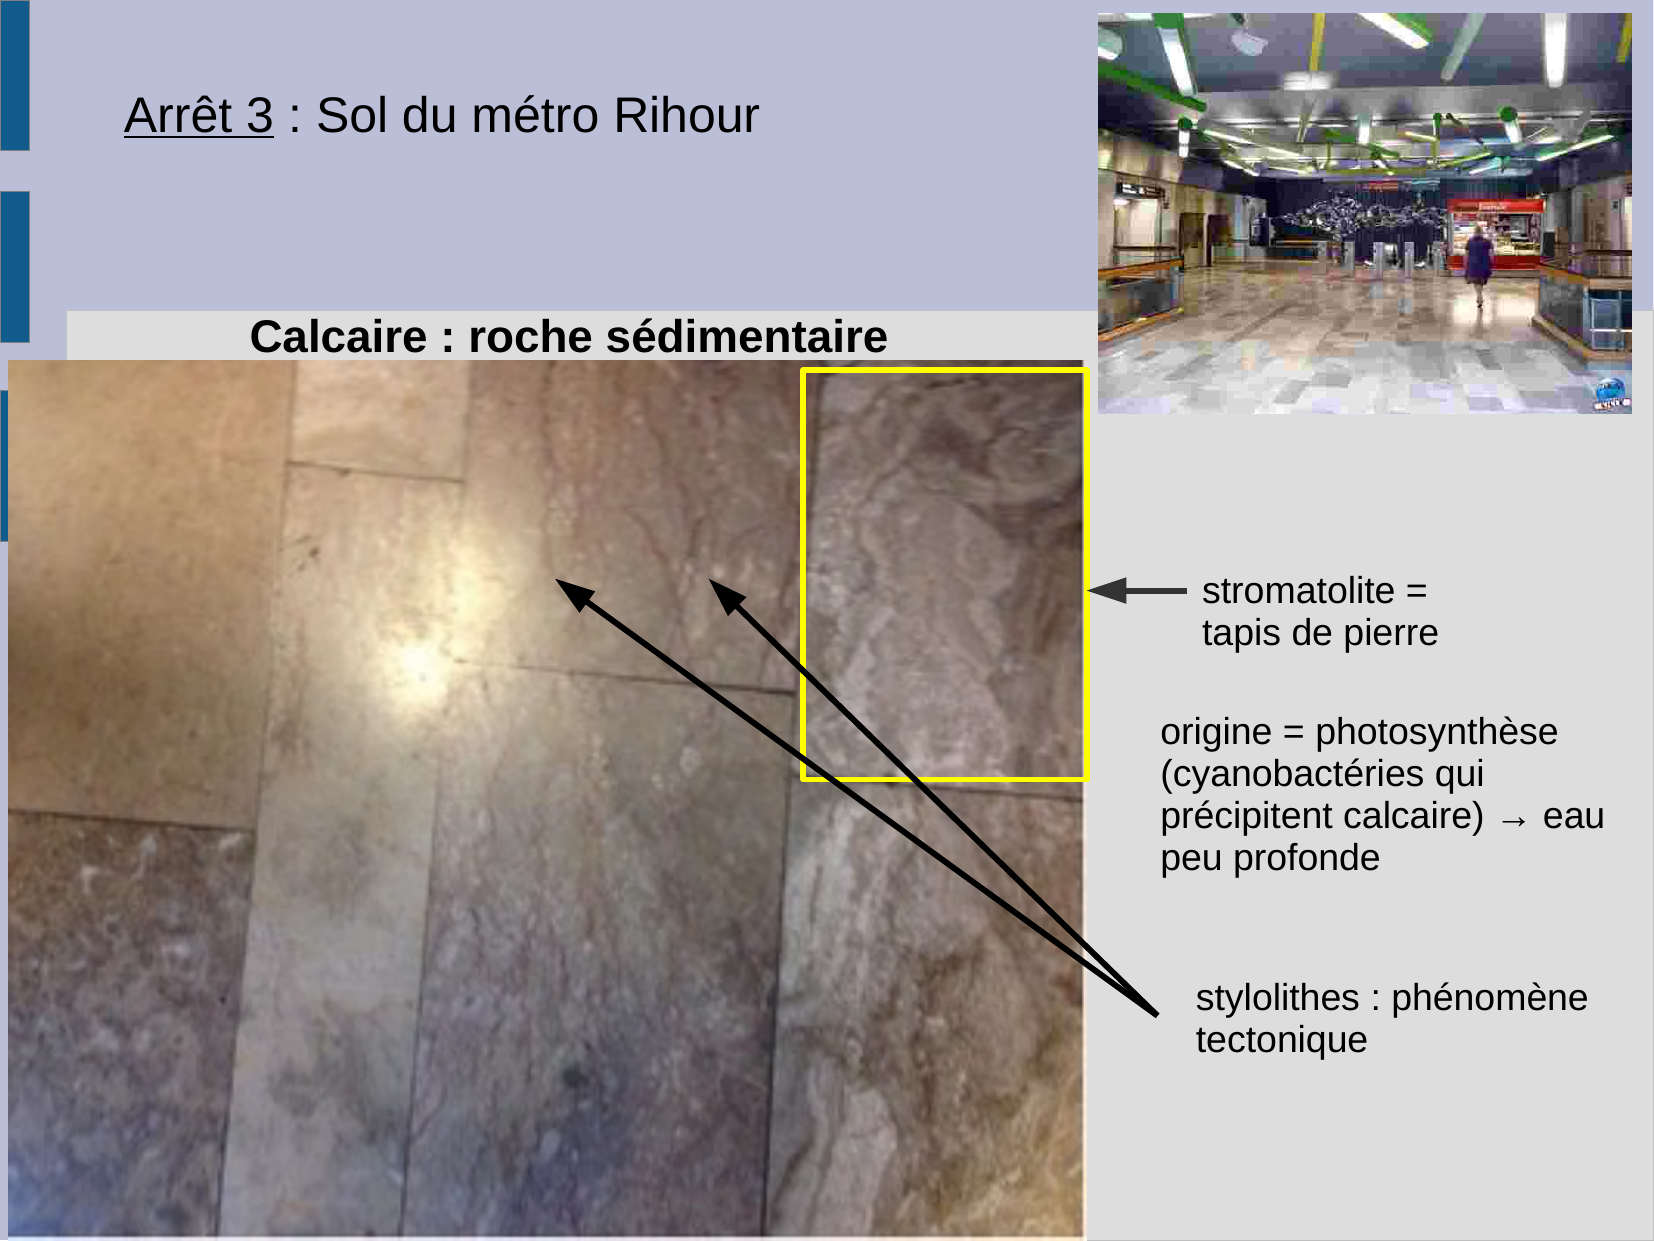

Arrêt 3 : Sol du métro Rihour
Calcaire : roche sédimentaire
stromatolite = tapis de pierre
origine = photosynthèse (cyanobactéries qui précipitent calcaire) → eau peu profonde
stylolithes : phénomène tectonique